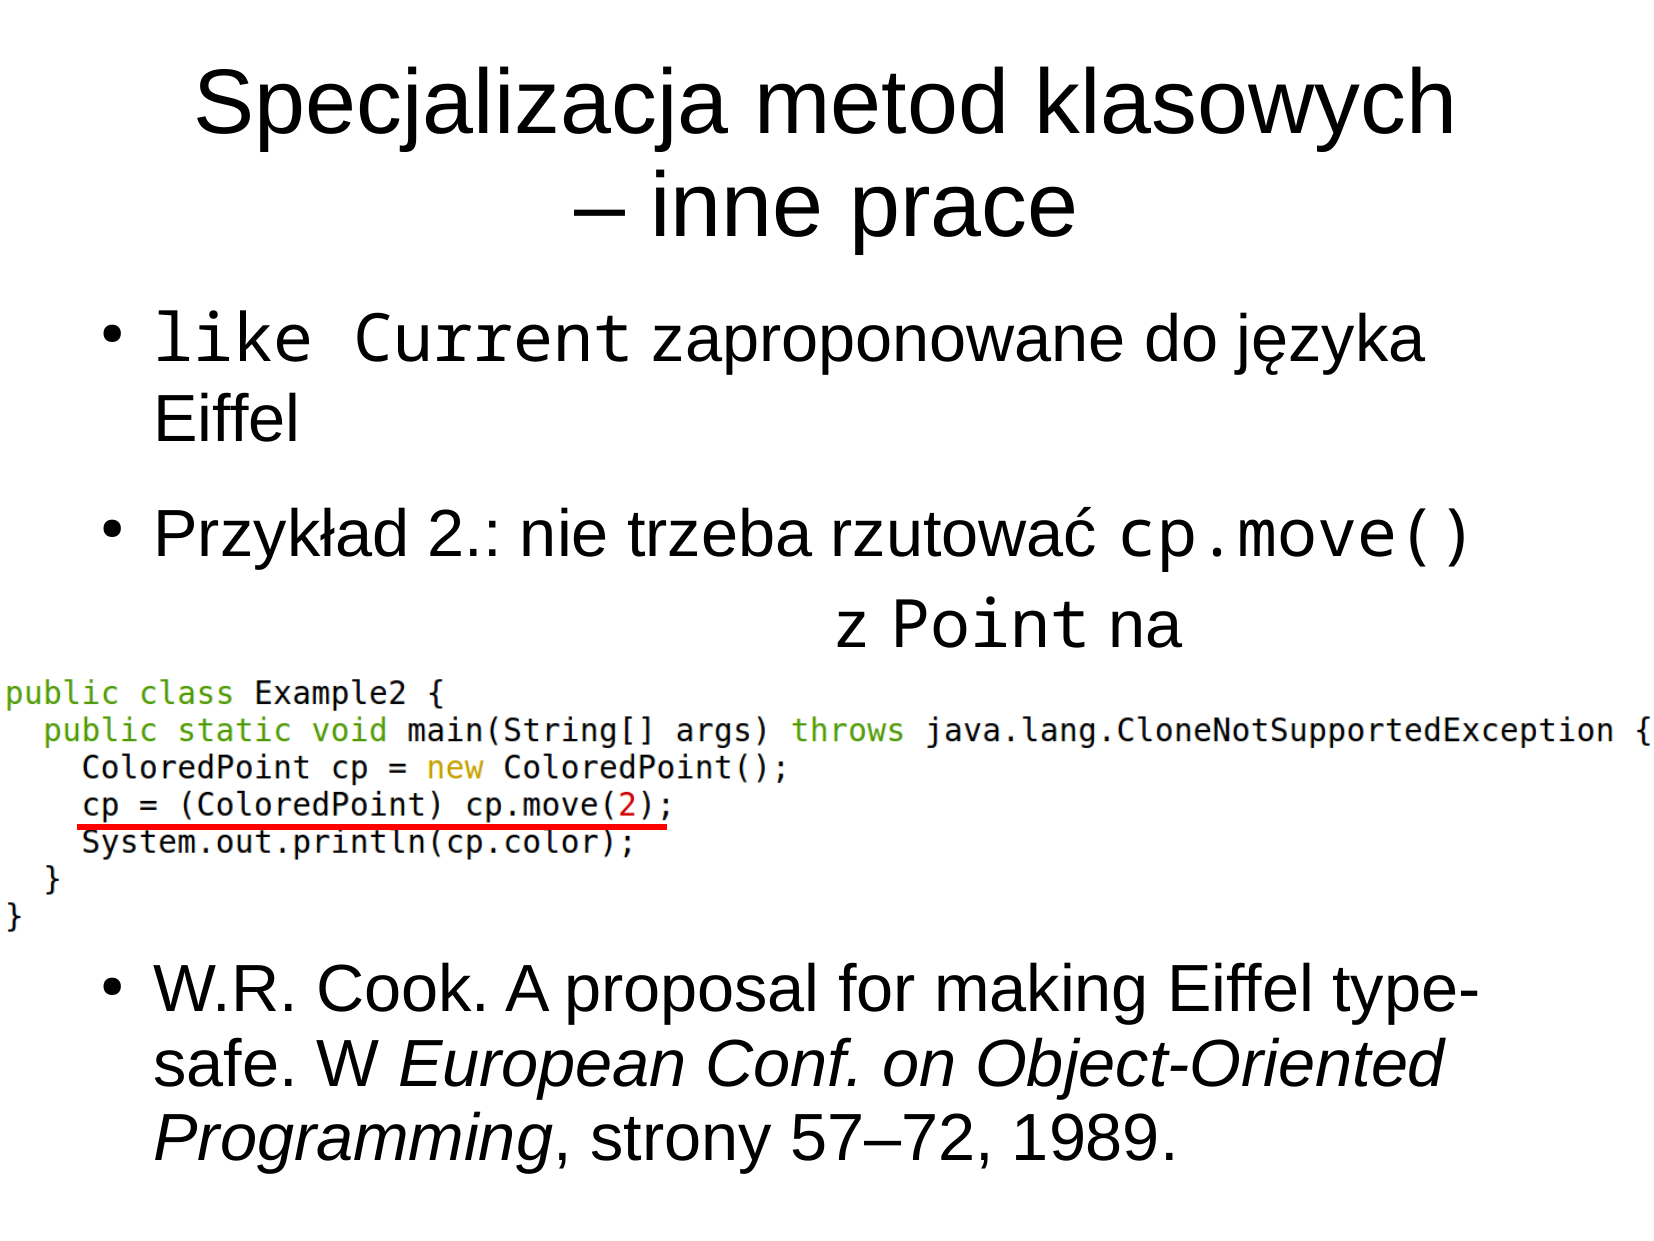

# Specjalizacja metod klasowych – inne prace
like Current zaproponowane do języka Eiffel
Przykład 2.: nie trzeba rzutować cp.move() z Point na ColoredPoint
W.R. Cook. A proposal for making Eiffel type-safe. W European Conf. on Object-Oriented Programming, strony 57–72, 1989.